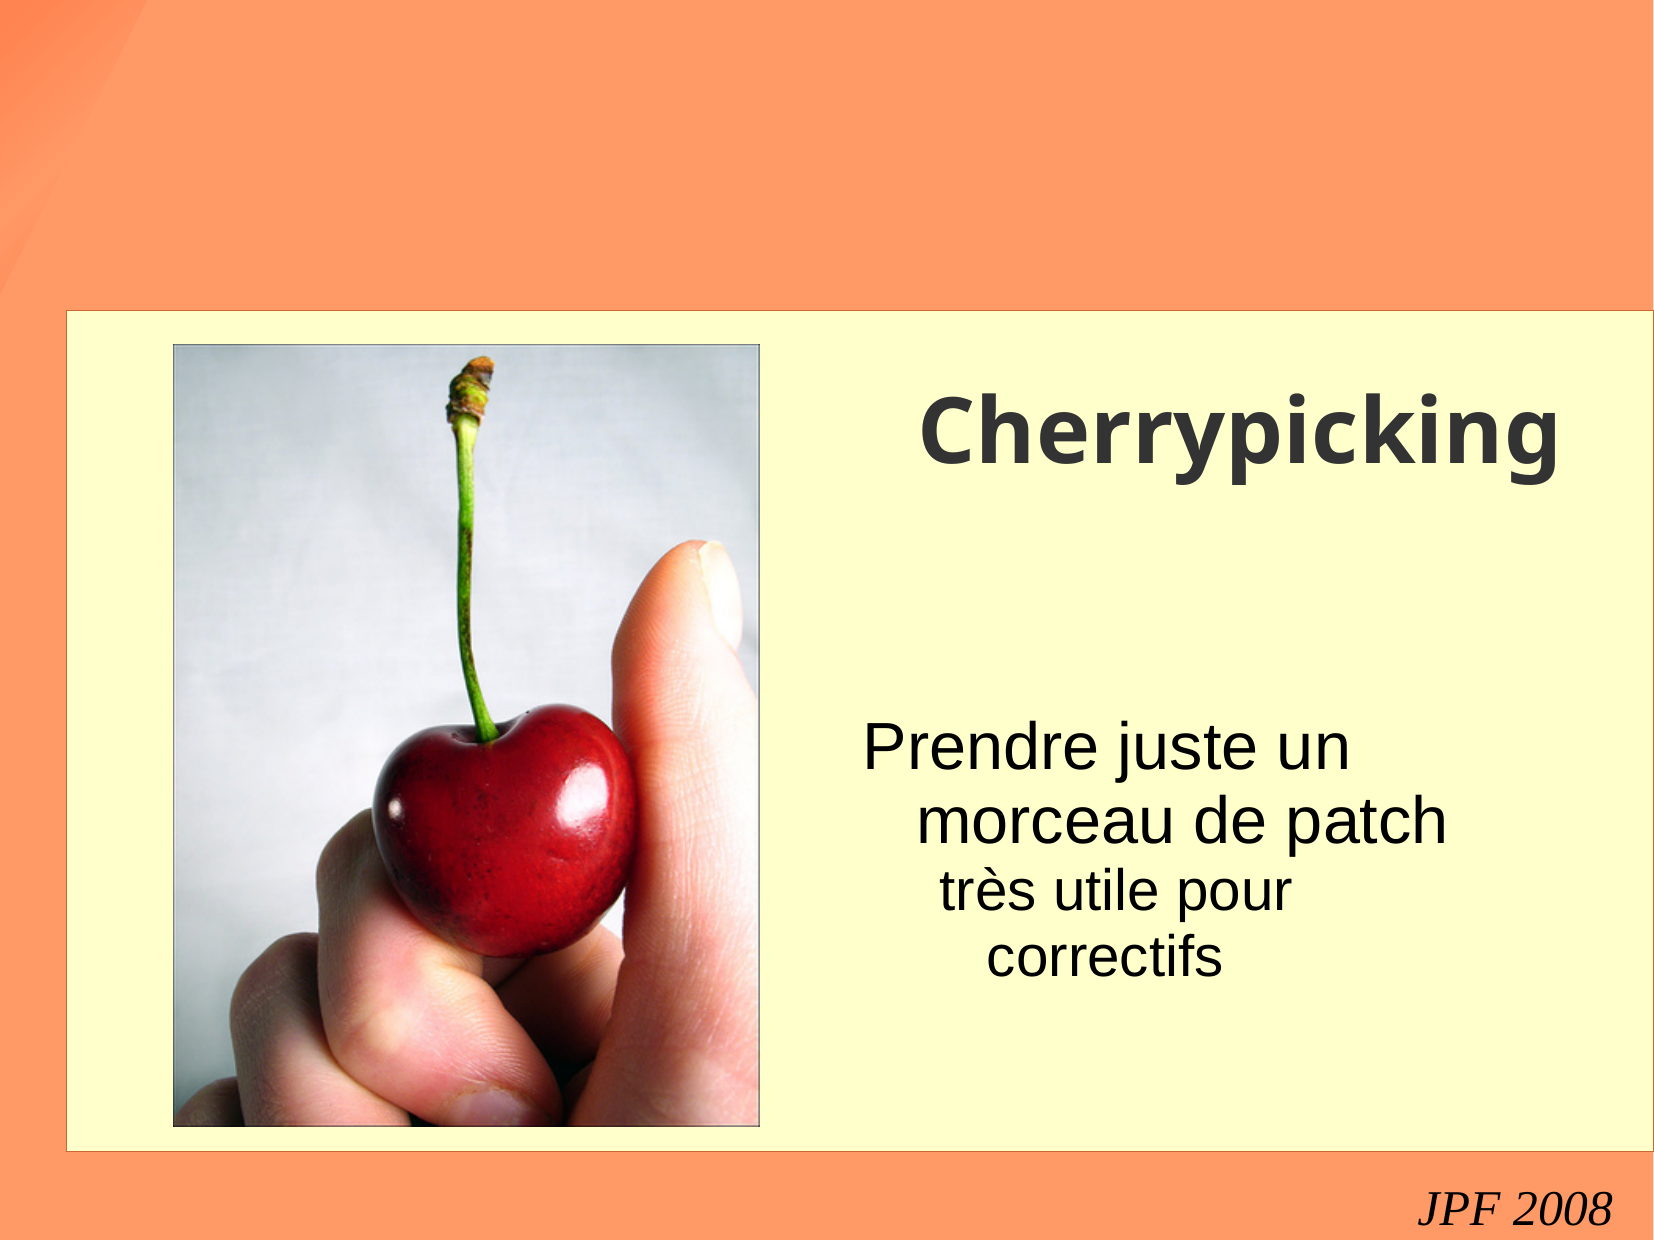

# Cherrypicking
Prendre juste un morceau de patch
très utile pour correctifs